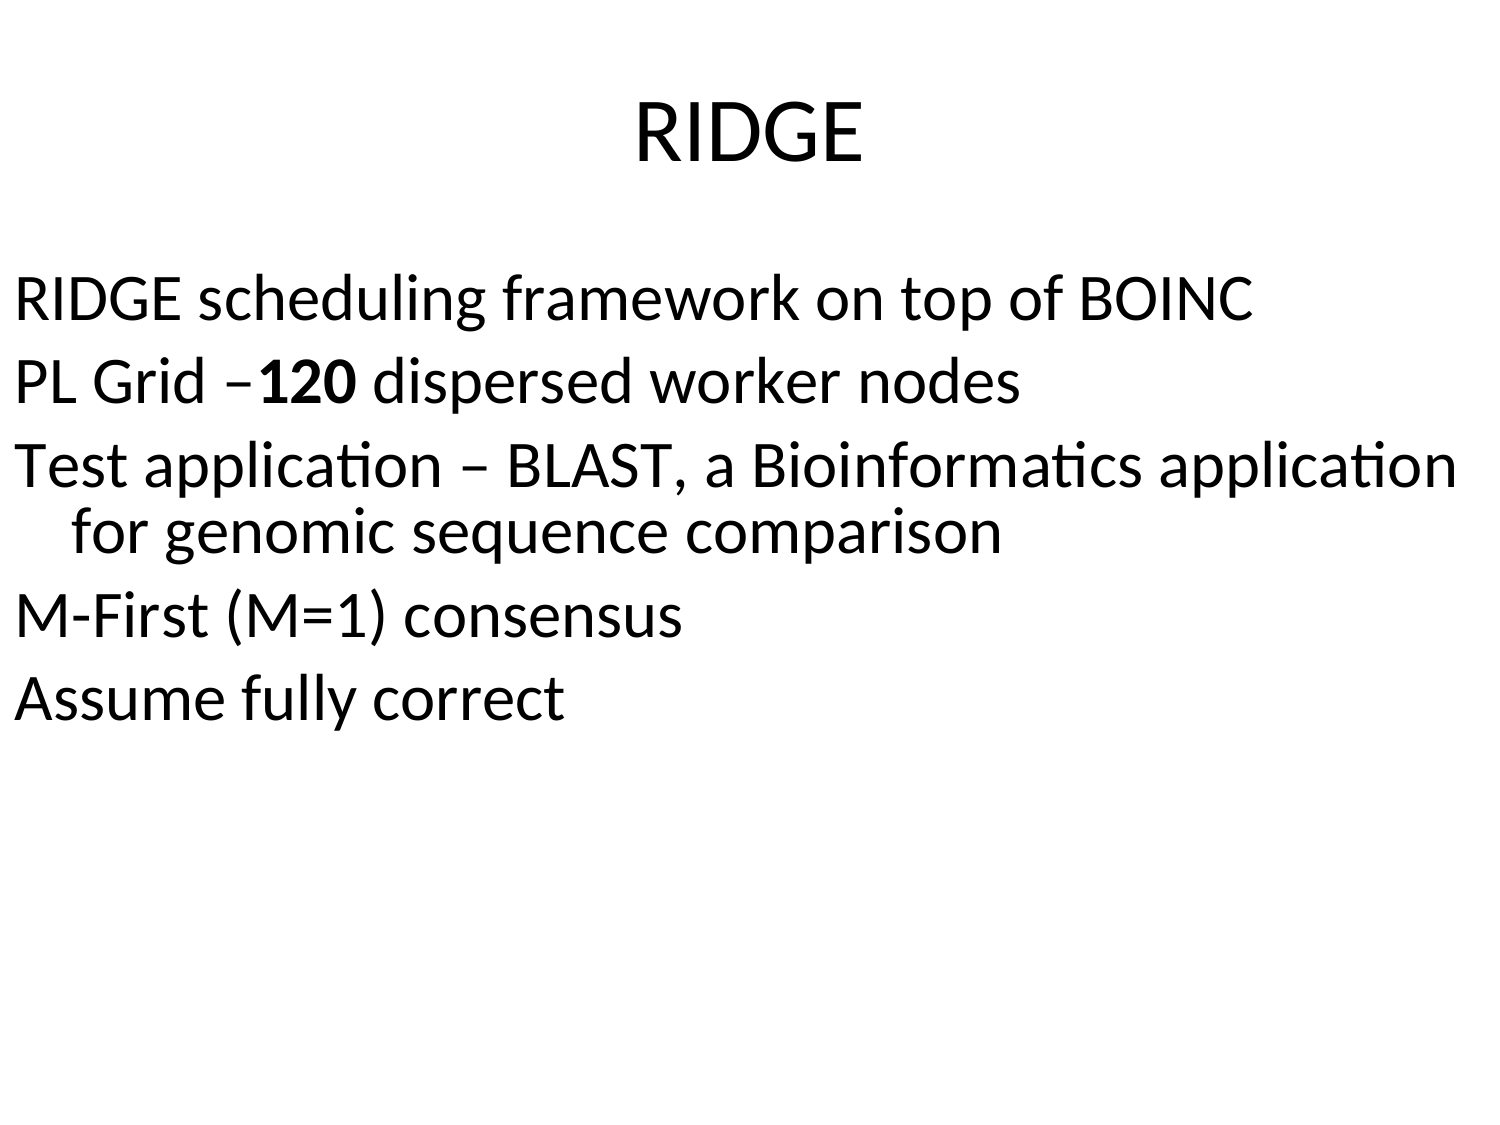

# RIDGE
RIDGE scheduling framework on top of BOINC
PL Grid –120 dispersed worker nodes
Test application – BLAST, a Bioinformatics application for genomic sequence comparison
M-First (M=1) consensus
Assume fully correct